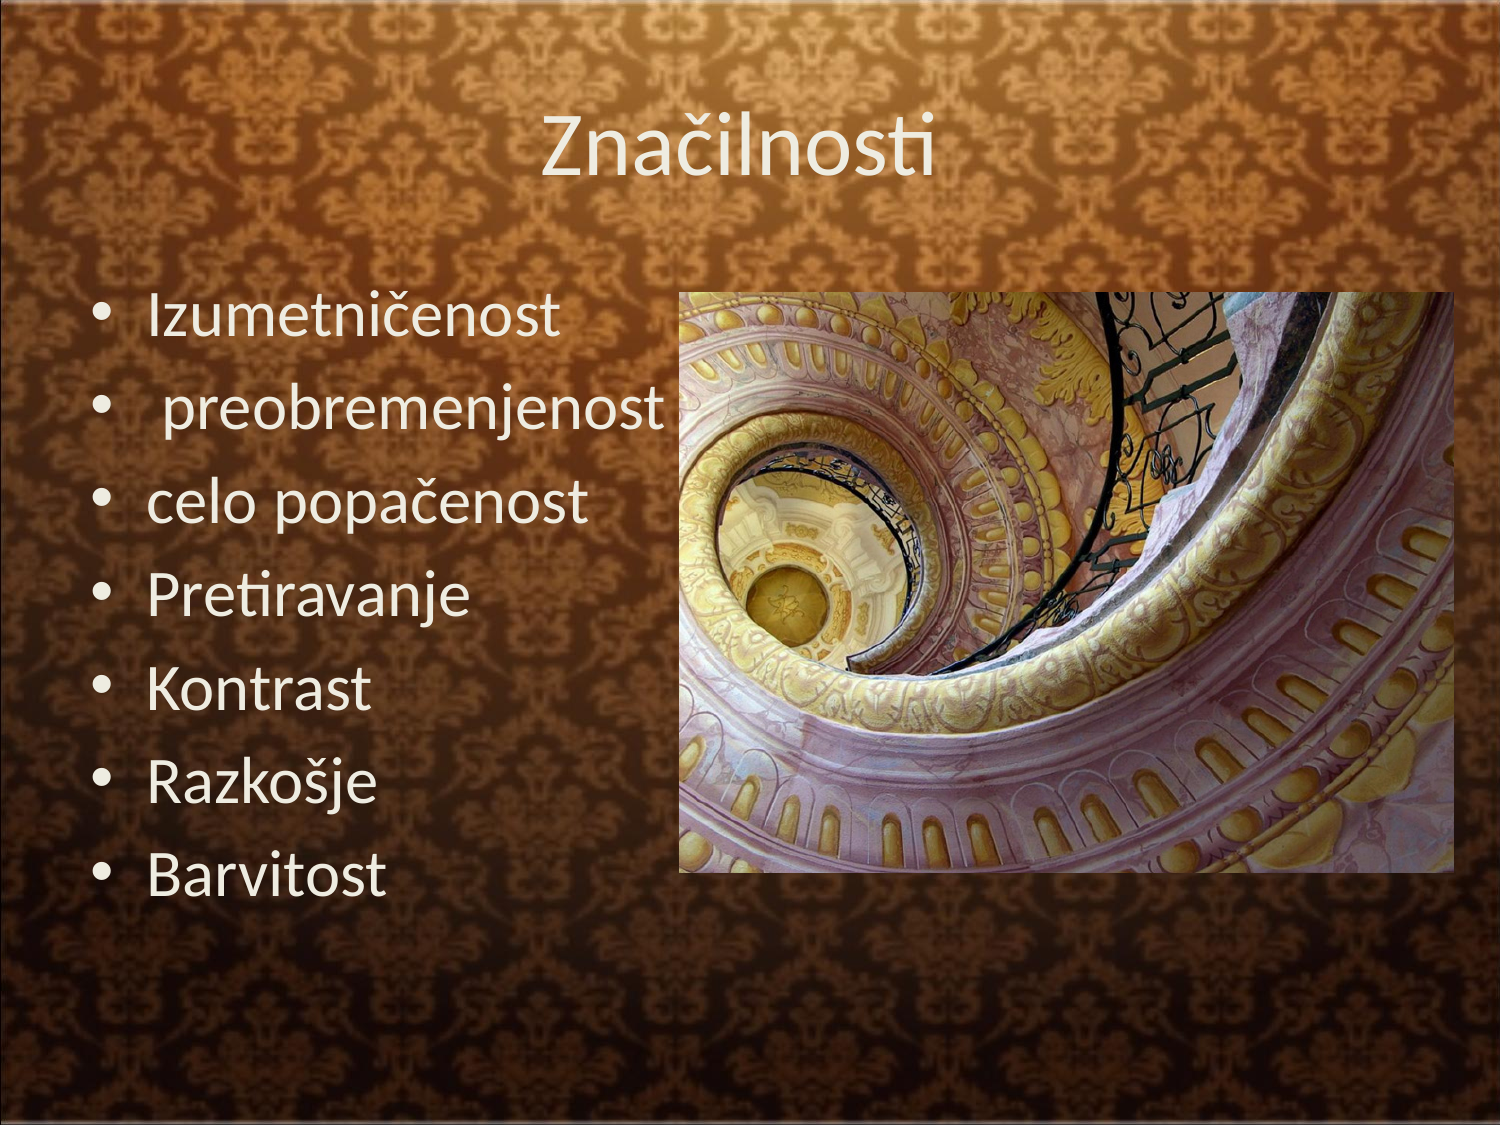

# Značilnosti
Izumetničenost
 preobremenjenost
celo popačenost
Pretiravanje
Kontrast
Razkošje
Barvitost